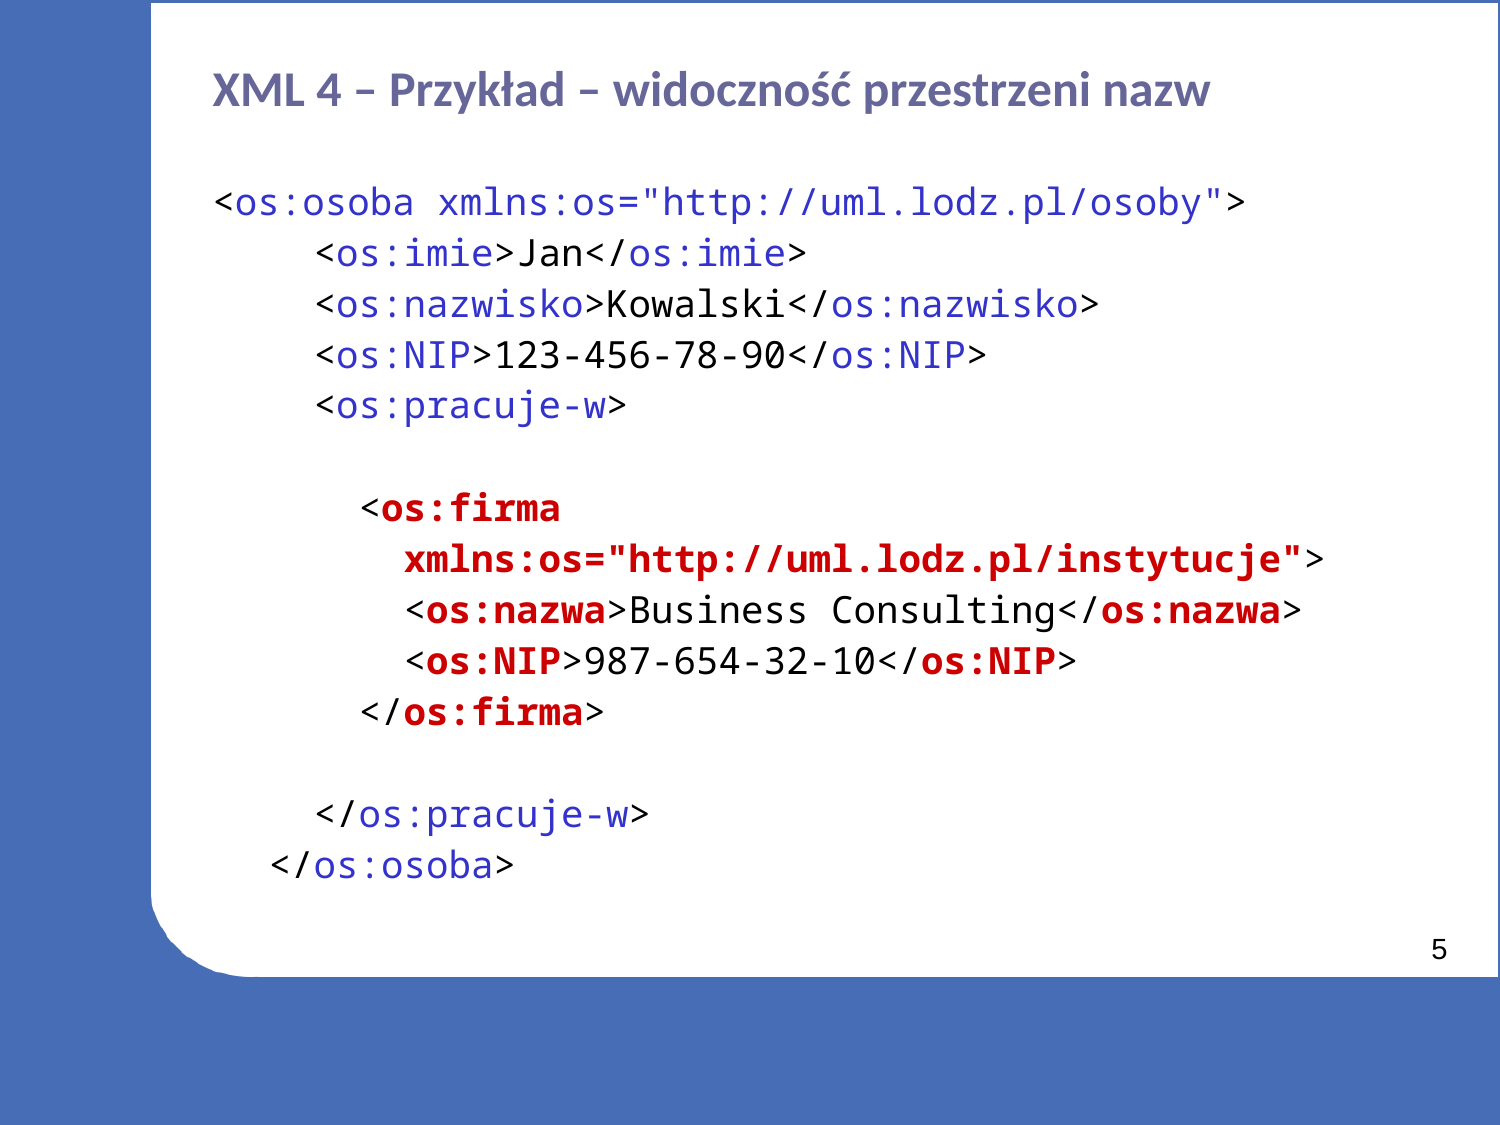

# XML 4 – Przykład – widoczność przestrzeni nazw
<os:osoba xmlns:os="http://uml.lodz.pl/osoby">
 <os:imie>Jan</os:imie>
 <os:nazwisko>Kowalski</os:nazwisko>
 <os:NIP>123-456-78-90</os:NIP>
 <os:pracuje-w>
 <os:firma
 xmlns:os="http://uml.lodz.pl/instytucje">
 <os:nazwa>Business Consulting</os:nazwa>
 <os:NIP>987-654-32-10</os:NIP>
 </os:firma>
 </os:pracuje-w>
</os:osoba>
5